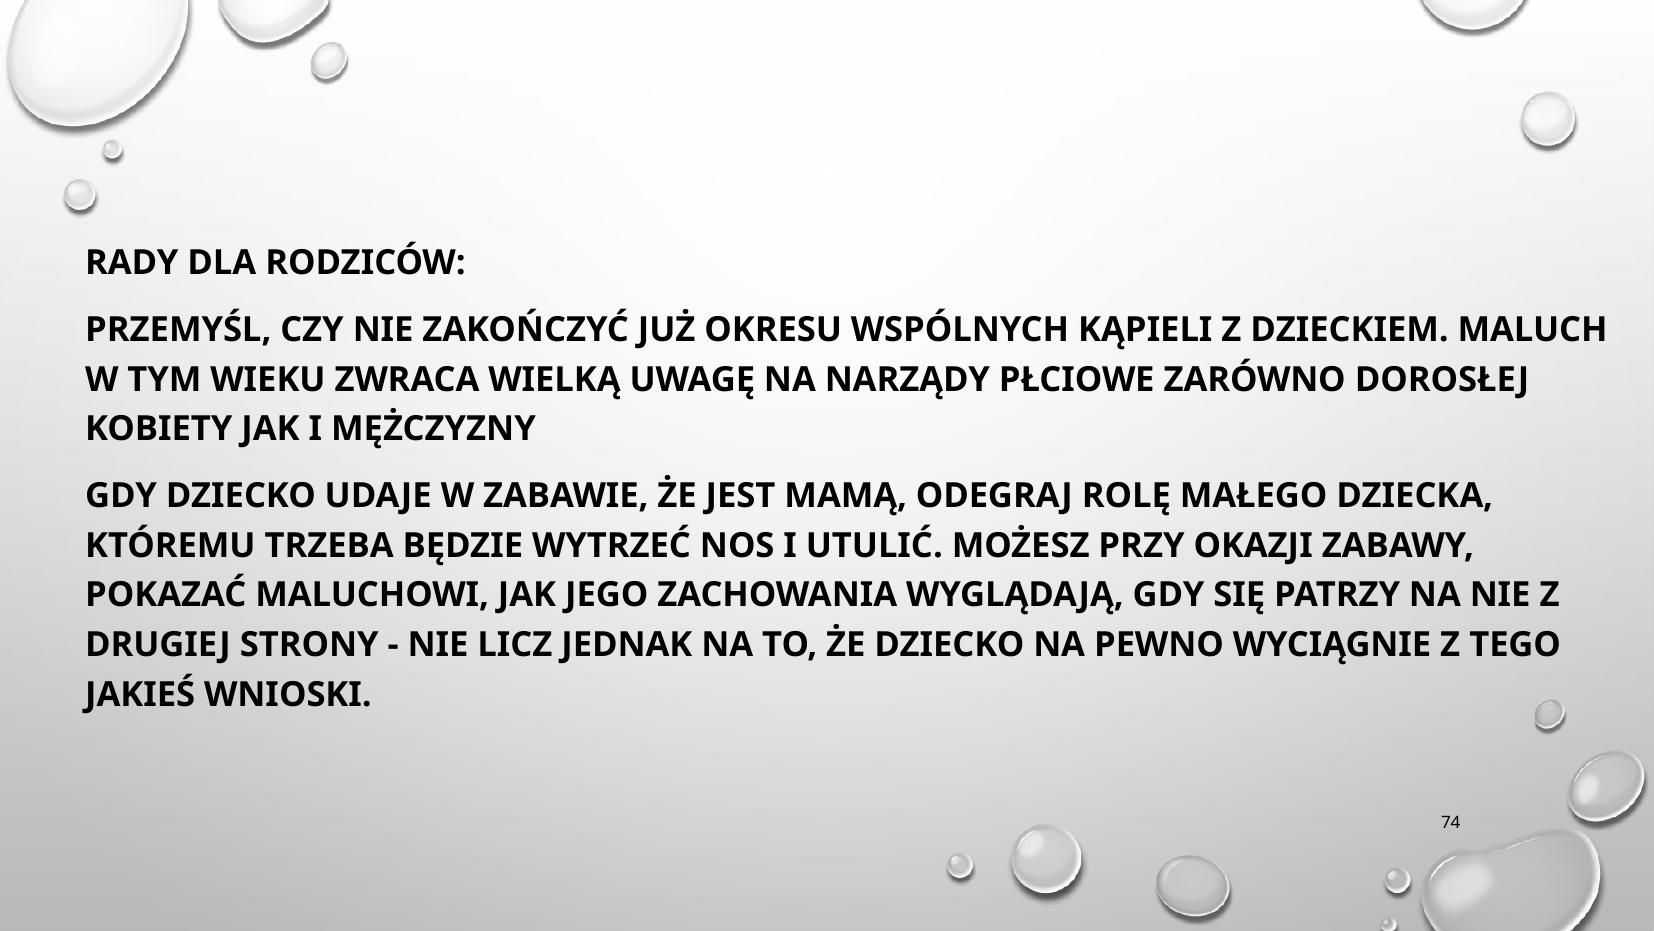

# Rady dla rodziców:
Przemyśl, czy nie zakończyć już okresu wspólnych kąpieli z dzieckiem. Maluch w tym wieku zwraca wielką uwagę na narządy płciowe zarówno dorosłej kobiety jak i mężczyzny
Gdy dziecko udaje w zabawie, że jest mamą, odegraj rolę małego dziecka, któremu trzeba będzie wytrzeć nos i utulić. Możesz przy okazji zabawy, pokazać maluchowi, jak jego zachowania wyglądają, gdy się patrzy na nie z drugiej strony - nie licz jednak na to, że dziecko na pewno wyciągnie z tego jakieś wnioski.